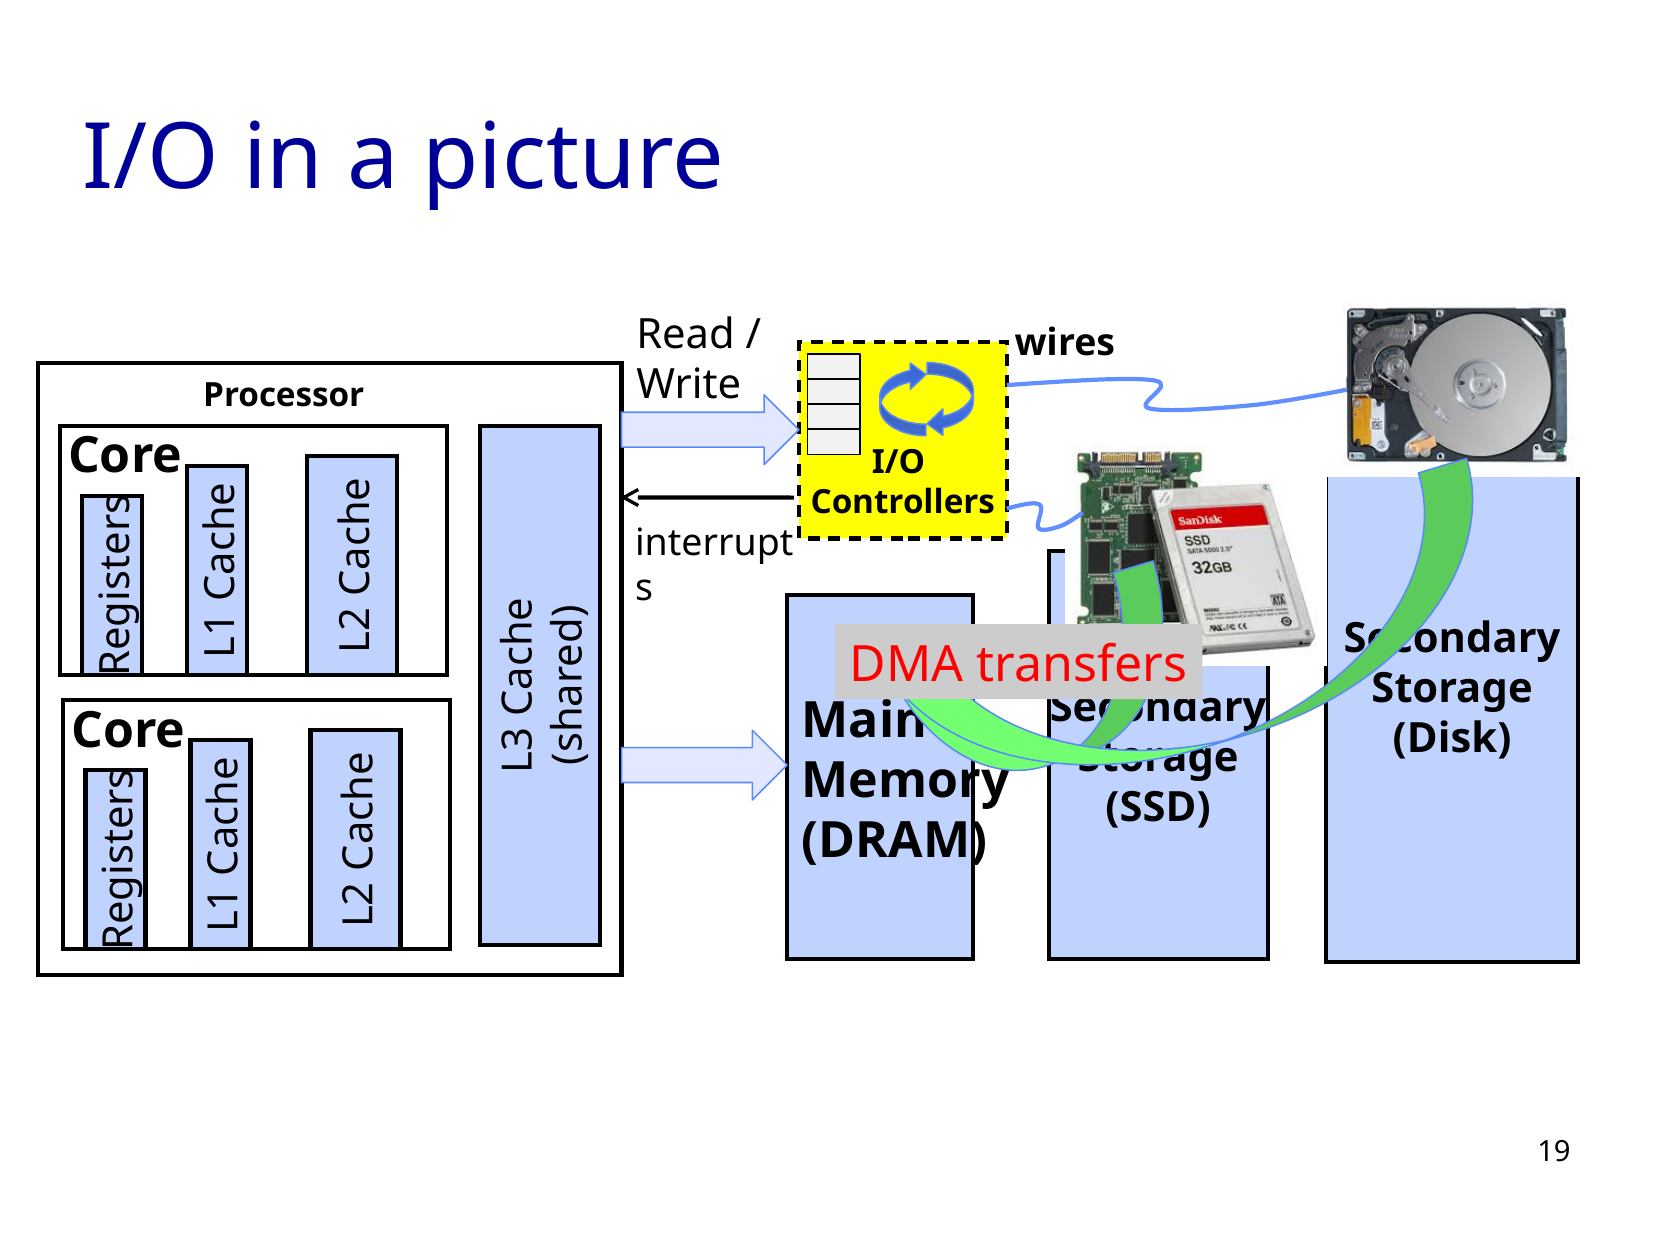

# I/O in a picture
Read / Write
wires
I/O
Controllers
Processor
Secondary
 Storage
(Disk)
Core
L2 Cache
L1 Cache
Registers
interrupts
Secondary
 Storage
(SSD)
Main
Memory
(DRAM)
DMA transfers
L3 Cache
(shared)
Core
L2 Cache
L1 Cache
Registers
19